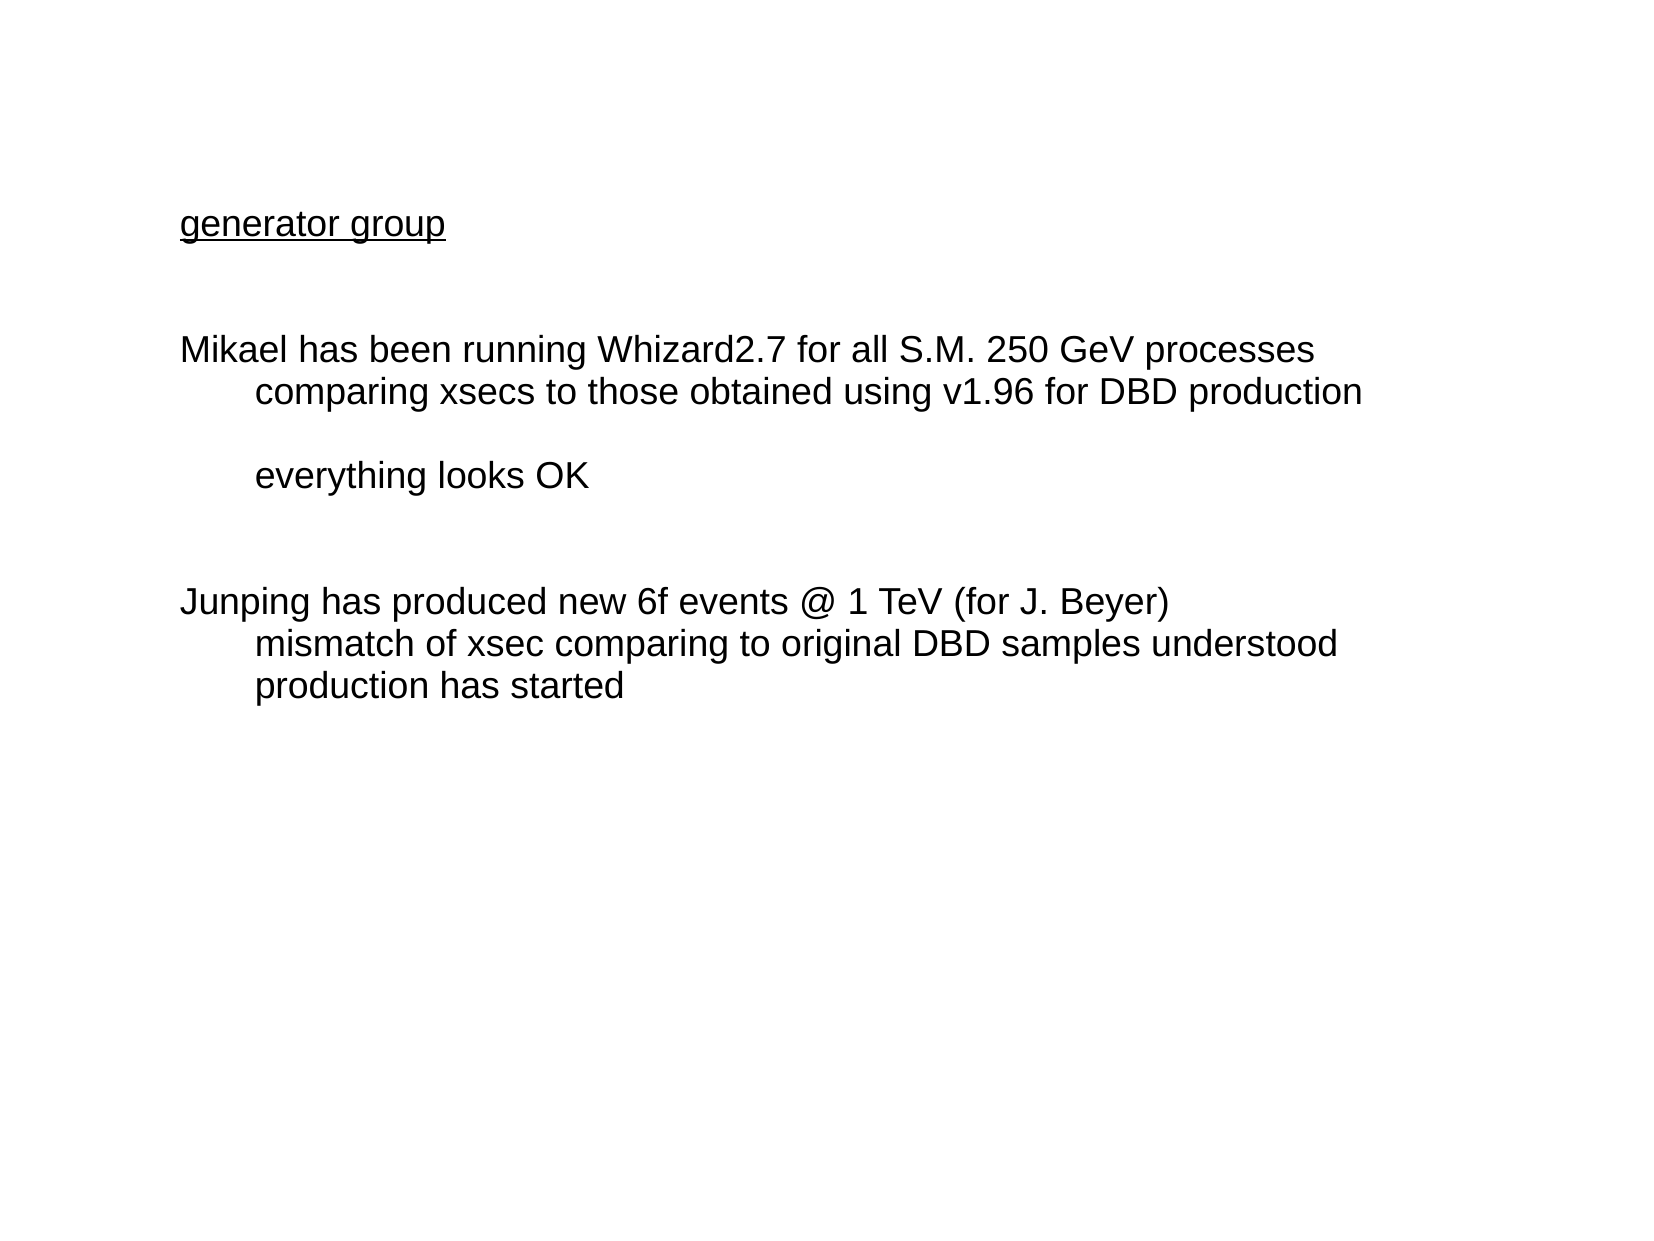

generator group
Mikael has been running Whizard2.7 for all S.M. 250 GeV processes
	comparing xsecs to those obtained using v1.96 for DBD production
	everything looks OK
Junping has produced new 6f events @ 1 TeV (for J. Beyer)
	mismatch of xsec comparing to original DBD samples understood
	production has started